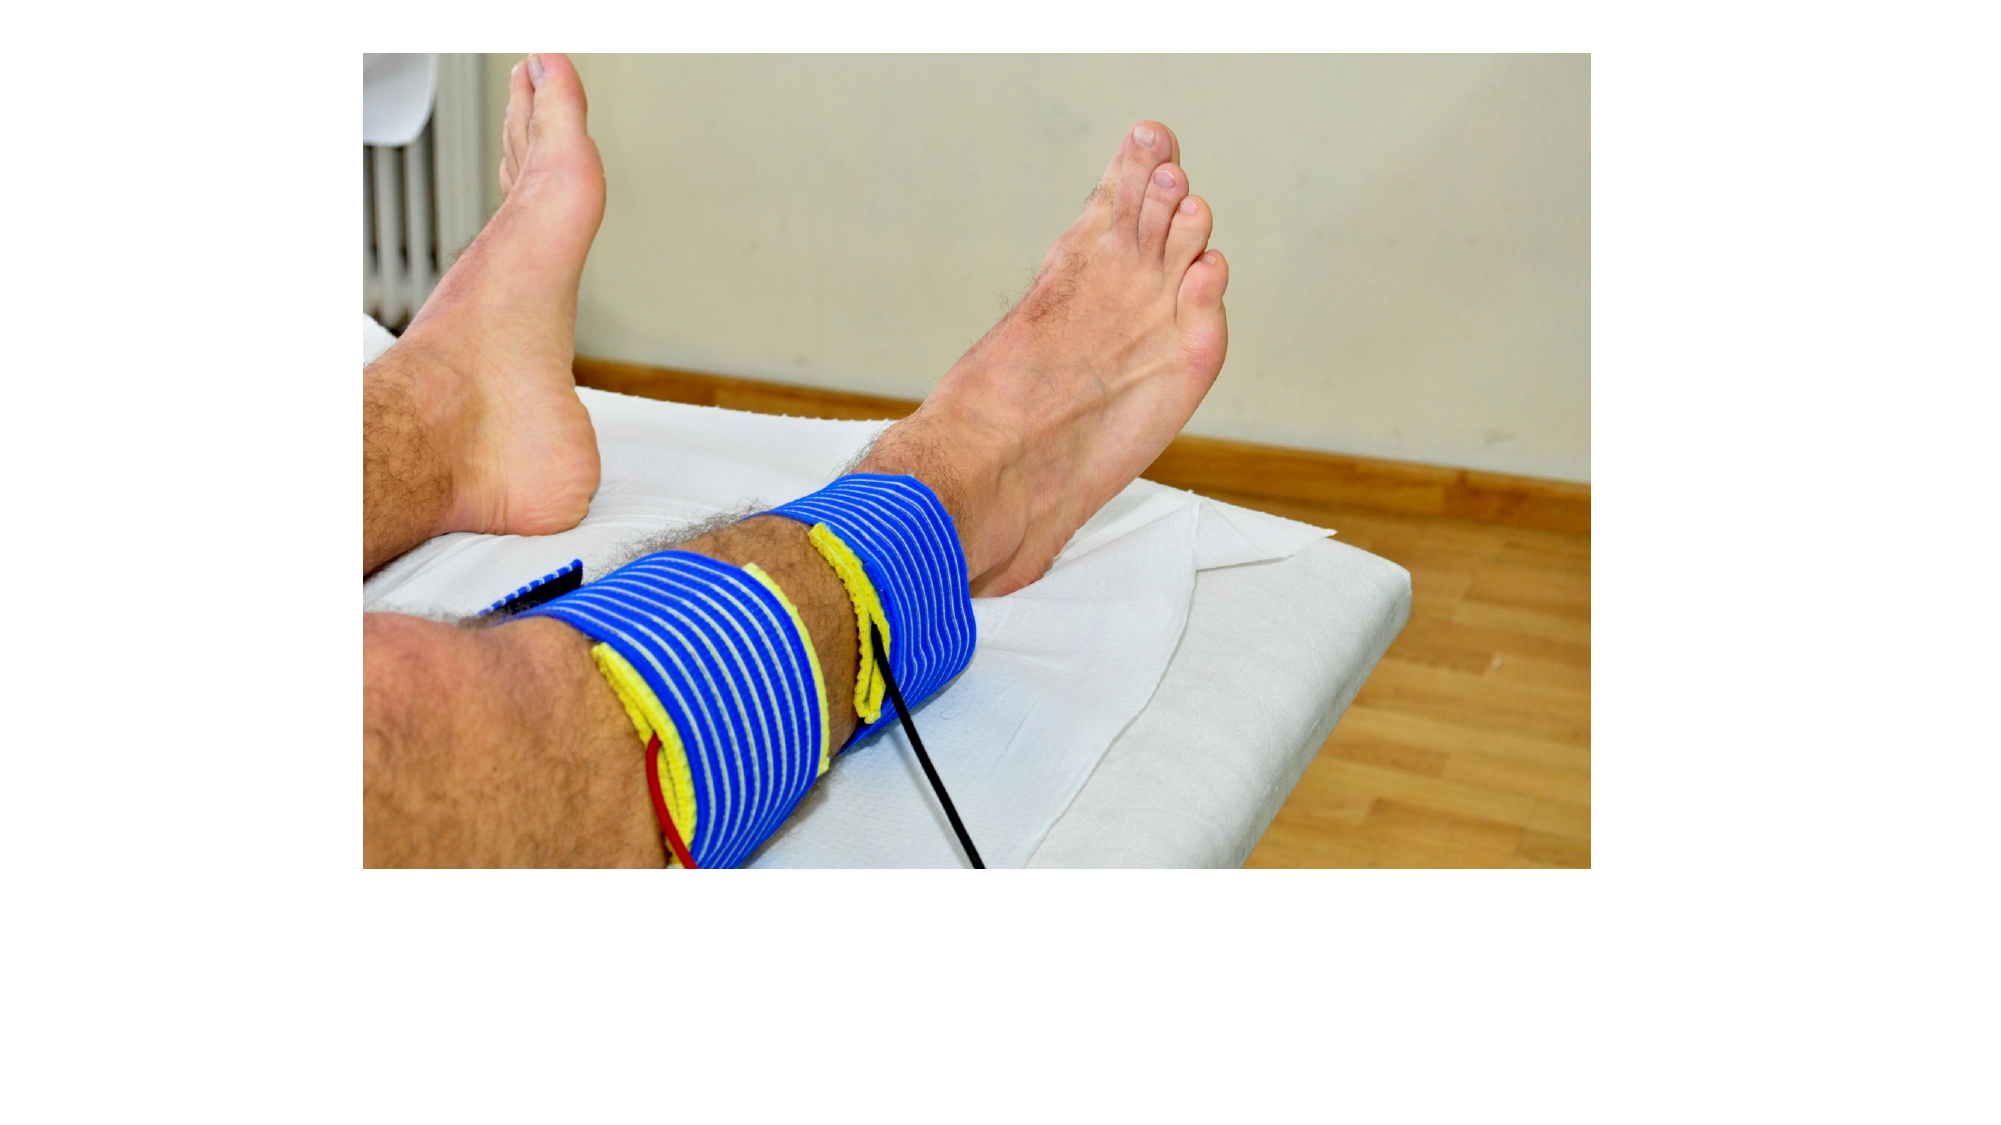

#
1. Τι ηλεκτρόδια χρησιμοποιούνται στην παραπάνω θεραπεία;
2. Τι μέθοδος ερεθισμού;